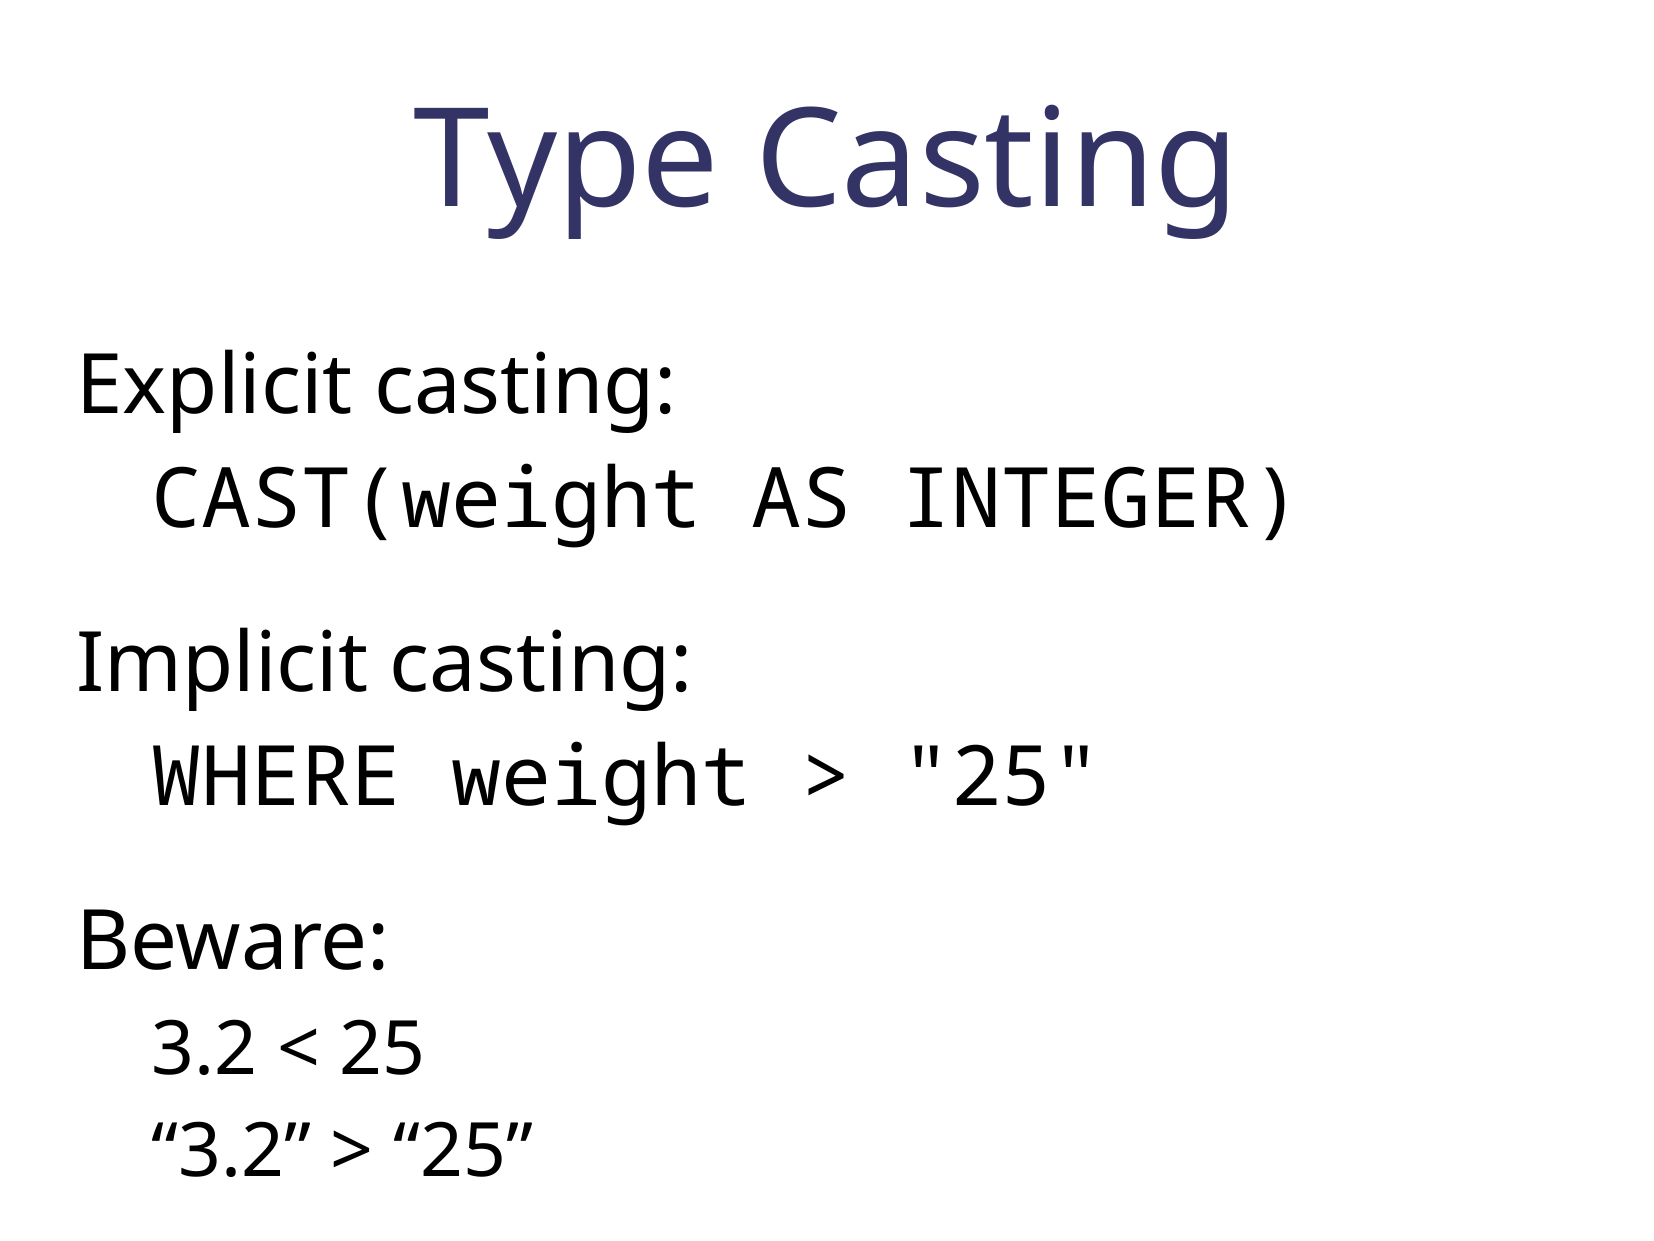

# Type Casting
Explicit casting:
	CAST(weight AS INTEGER)
Implicit casting:
	WHERE weight > "25"
Beware:
	3.2 < 25
 	“3.2” > “25”